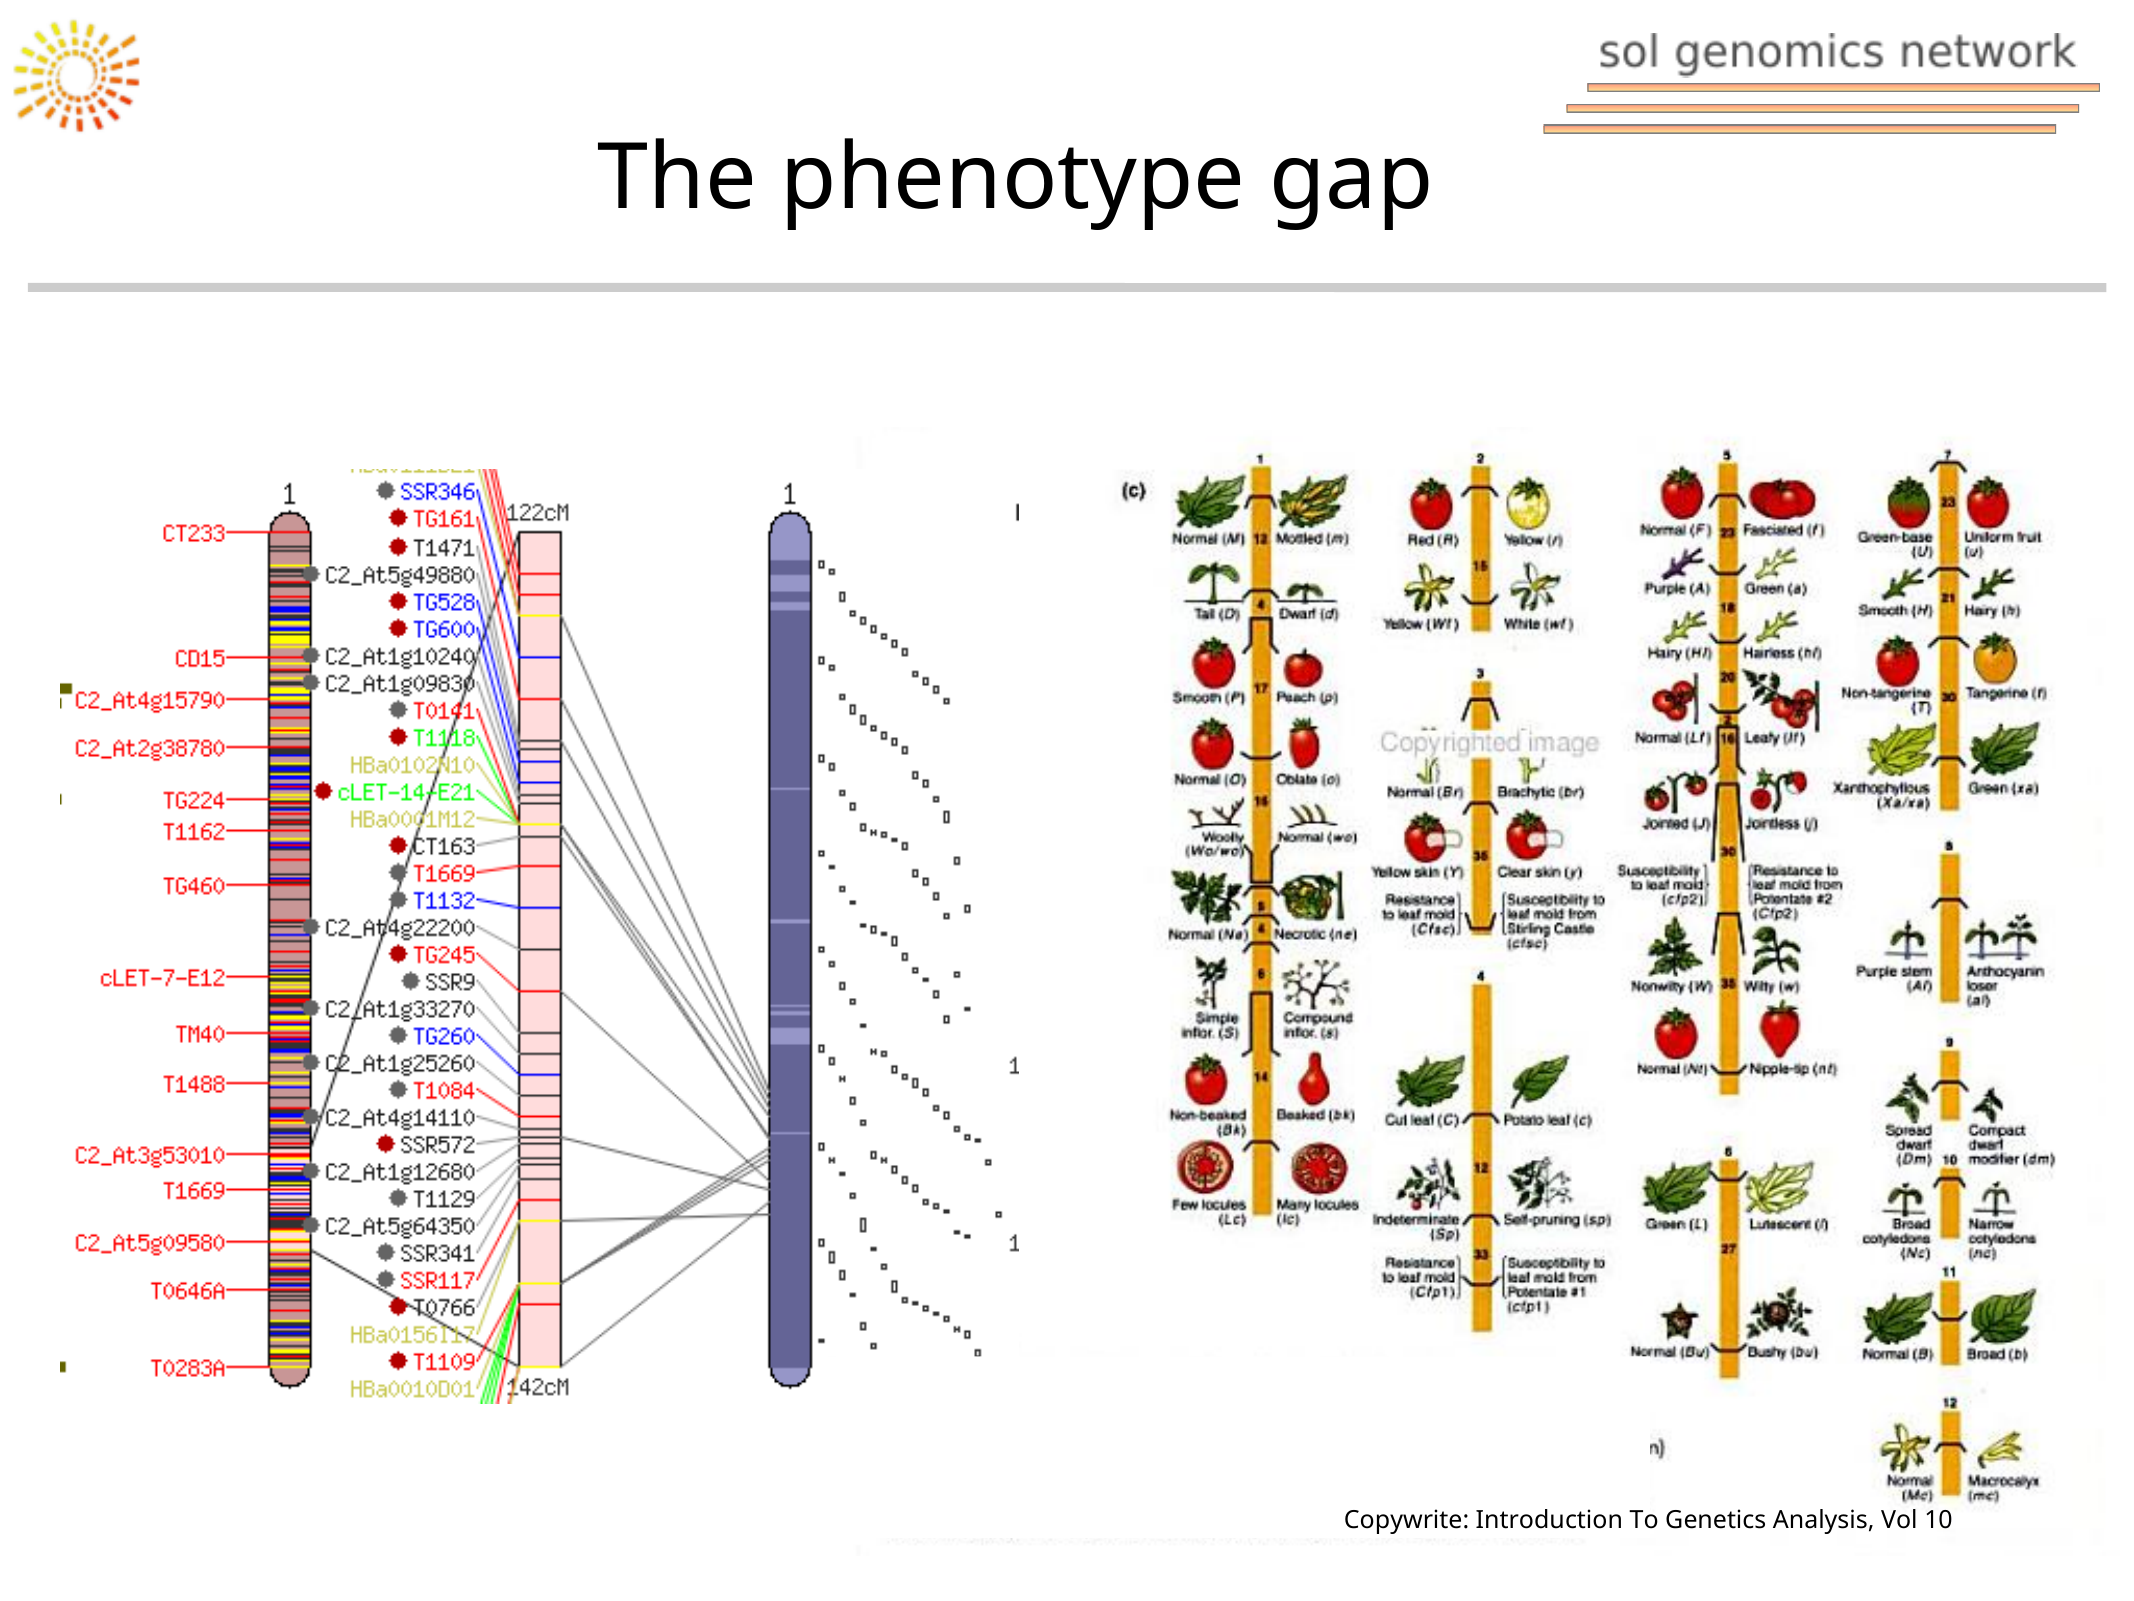

The phenotype gap
Copywrite: Introduction To Genetics Analysis, Vol 10